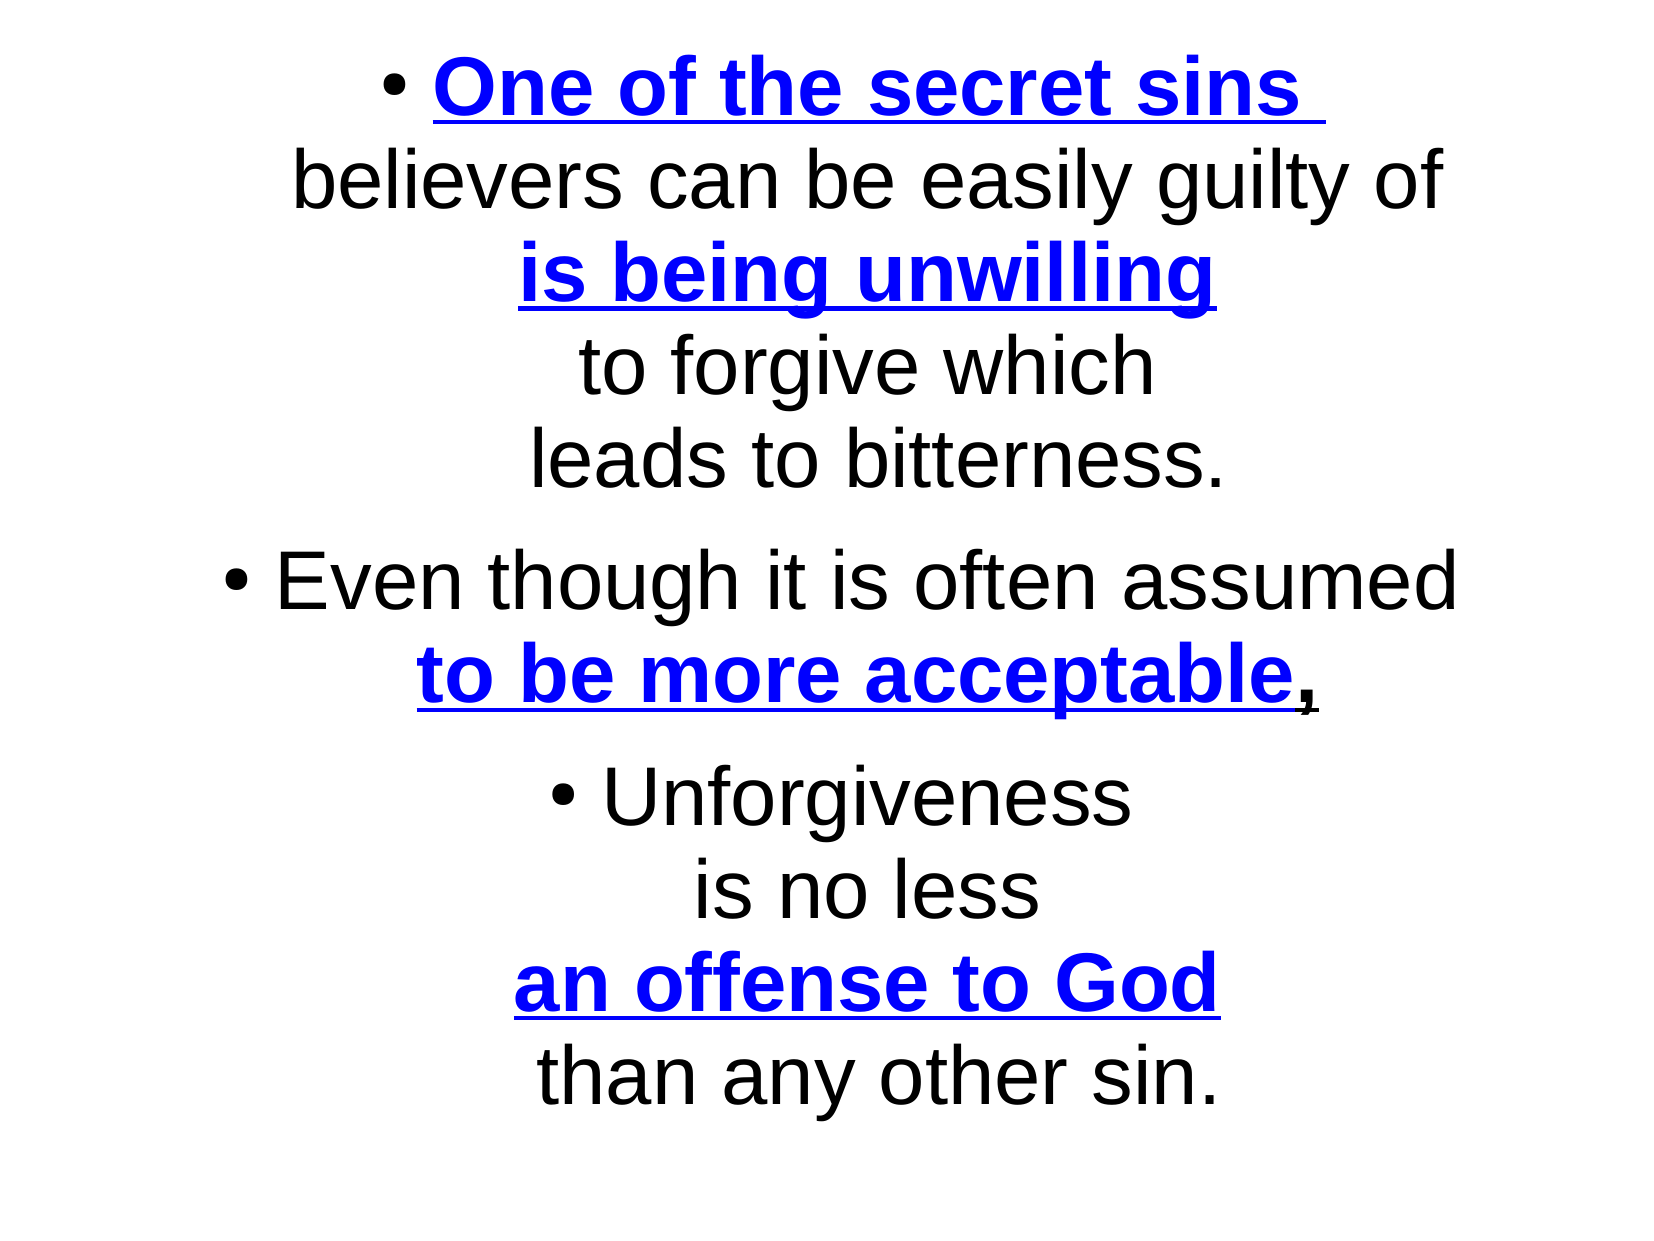

# One of the secret sins believers can be easily guilty of is being unwilling to forgive which leads to bitterness.
Even though it is often assumed
to be more acceptable,
Unforgiveness
is no less
an offense to God
than any other sin.